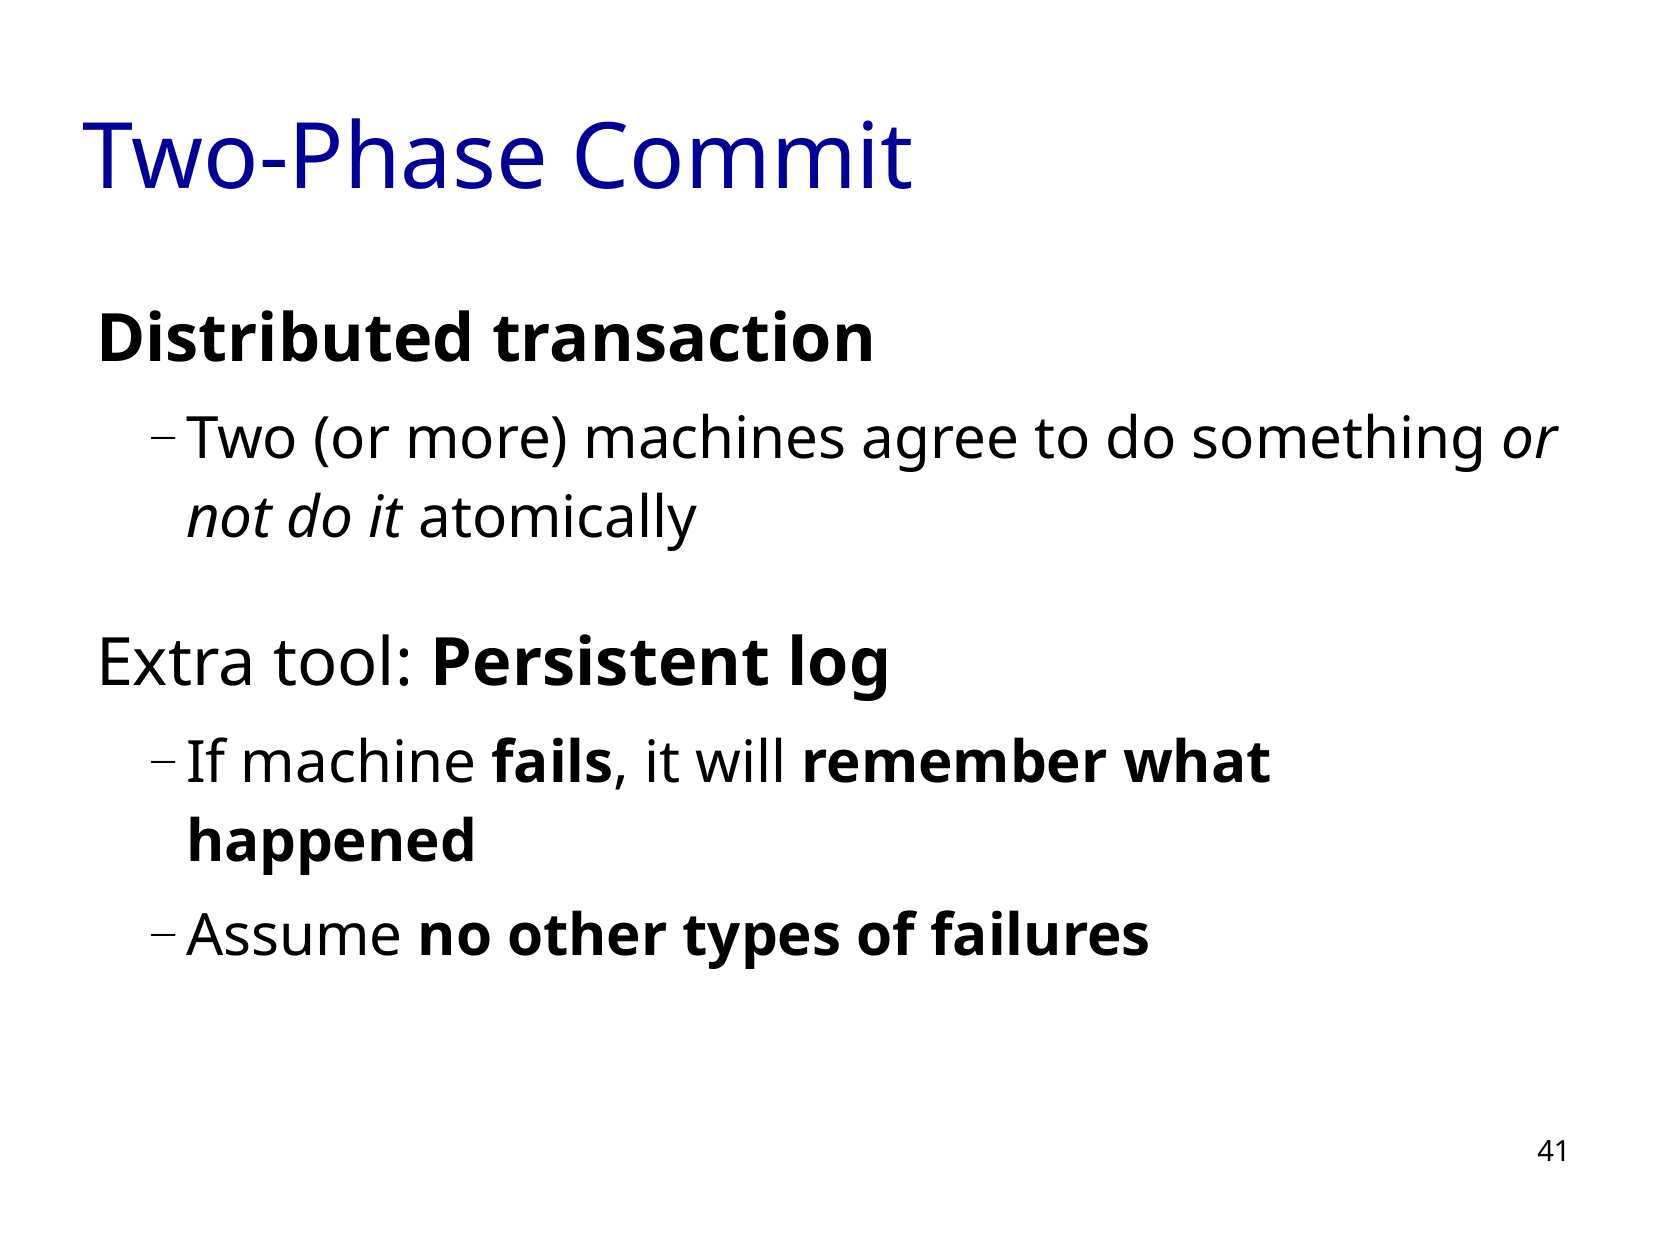

# Two-Phase Commit
Distributed transaction
Two (or more) machines agree to do something or not do it atomically
Extra tool: Persistent log
If machine fails, it will remember what happened
Assume no other types of failures
41